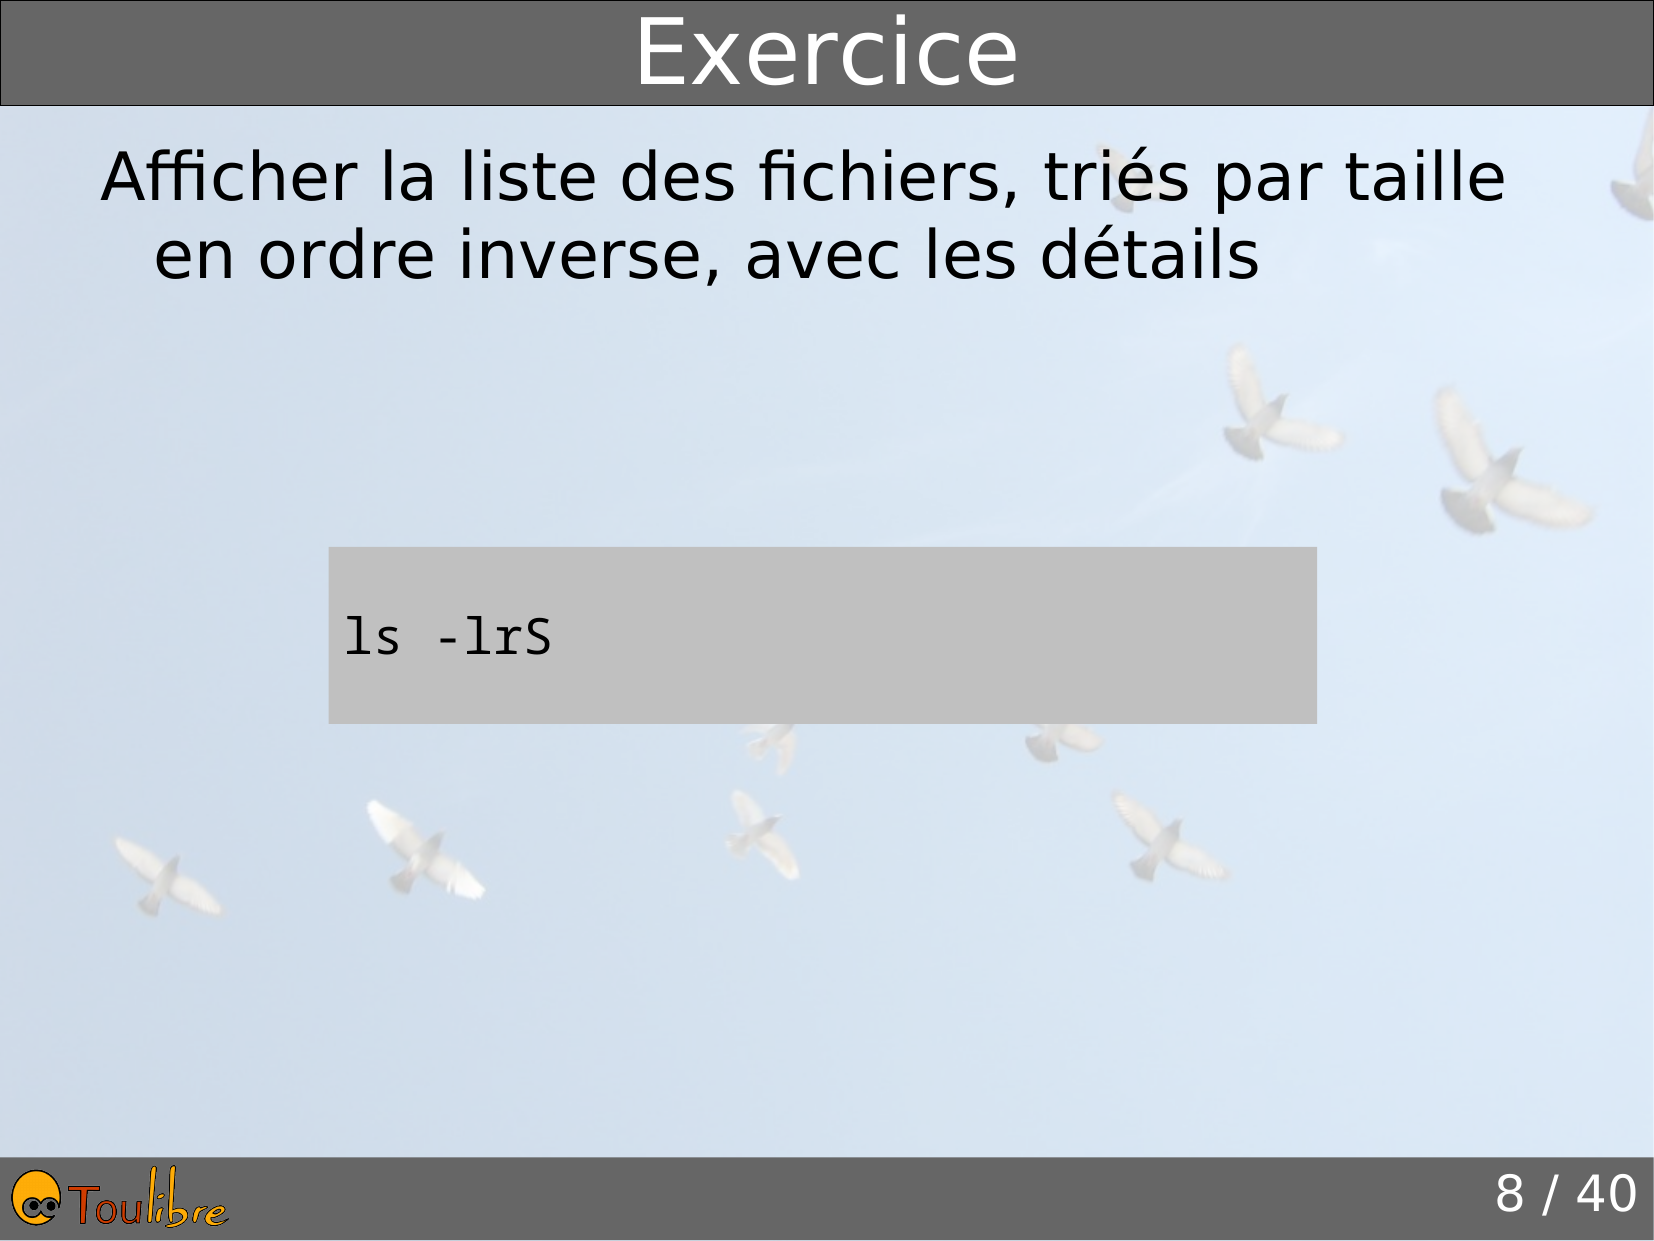

# Exercice
Afficher la liste des fichiers, triés par taille en ordre inverse, avec les détails
ls -lrS